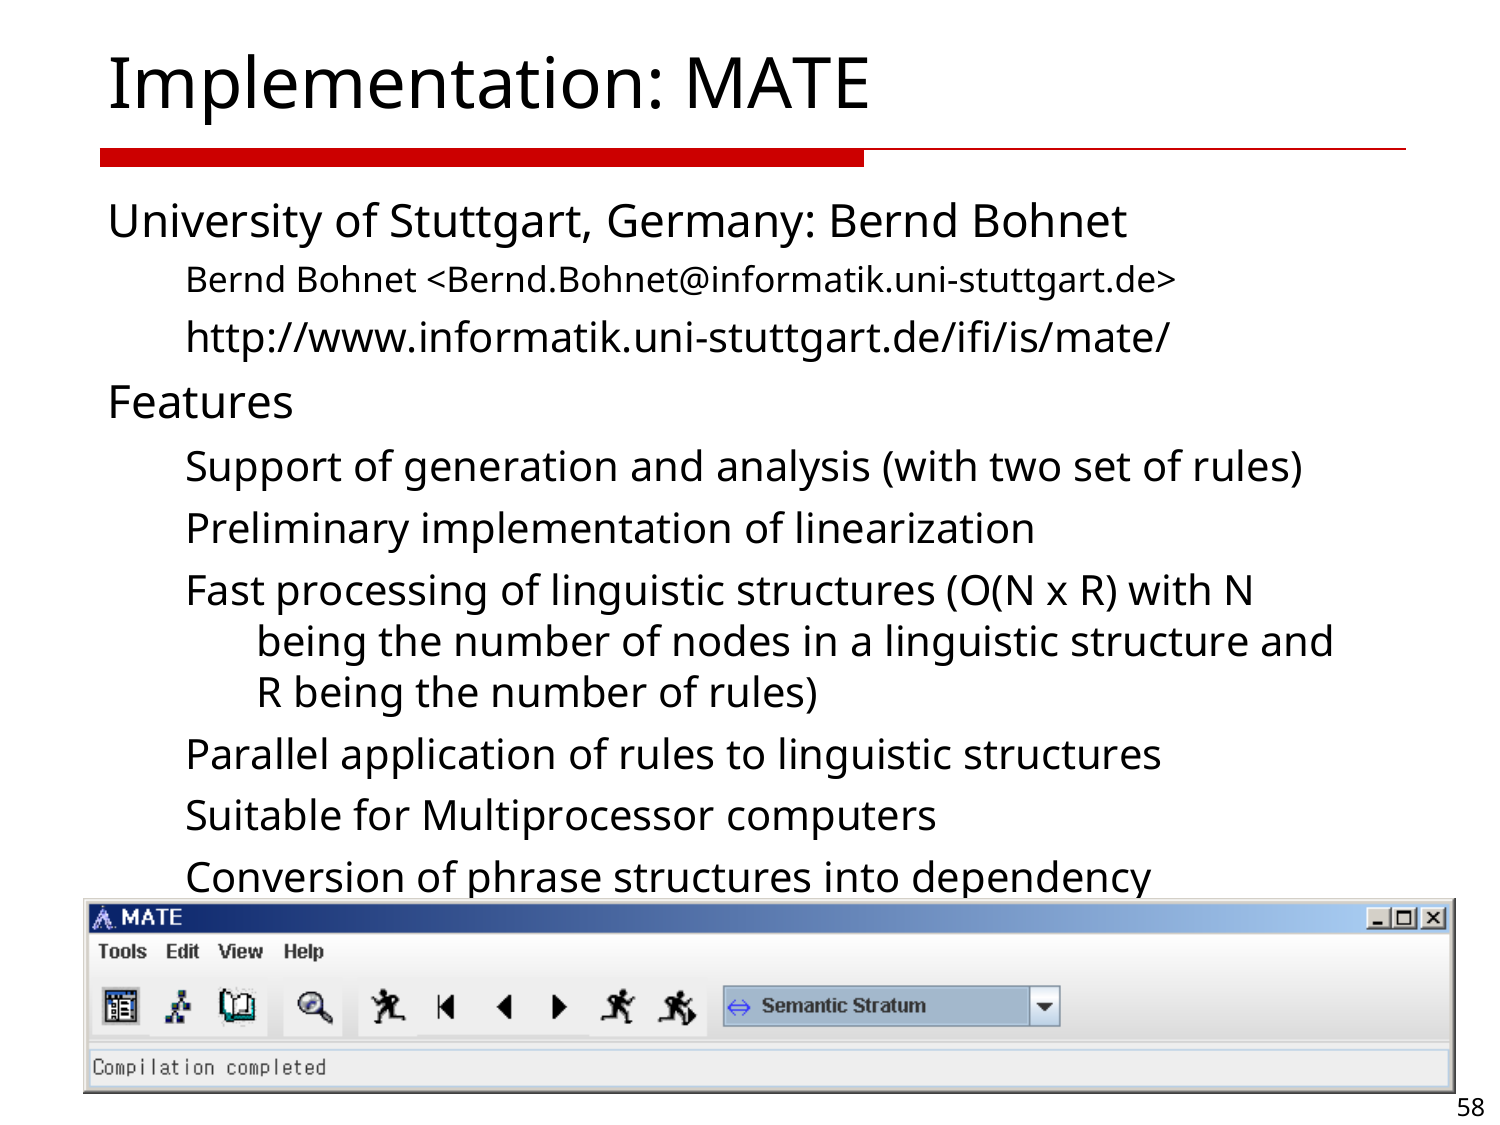

# Implementation: MATE
University of Stuttgart, Germany: Bernd Bohnet
Bernd Bohnet <Bernd.Bohnet@informatik.uni-stuttgart.de>
http://www.informatik.uni-stuttgart.de/ifi/is/mate/
Features
Support of generation and analysis (with two set of rules)
Preliminary implementation of linearization
Fast processing of linguistic structures (O(N x R) with N being the number of nodes in a linguistic structure and R being the number of rules)
Parallel application of rules to linguistic structures
Suitable for Multiprocessor computers
Conversion of phrase structures into dependency structures
58